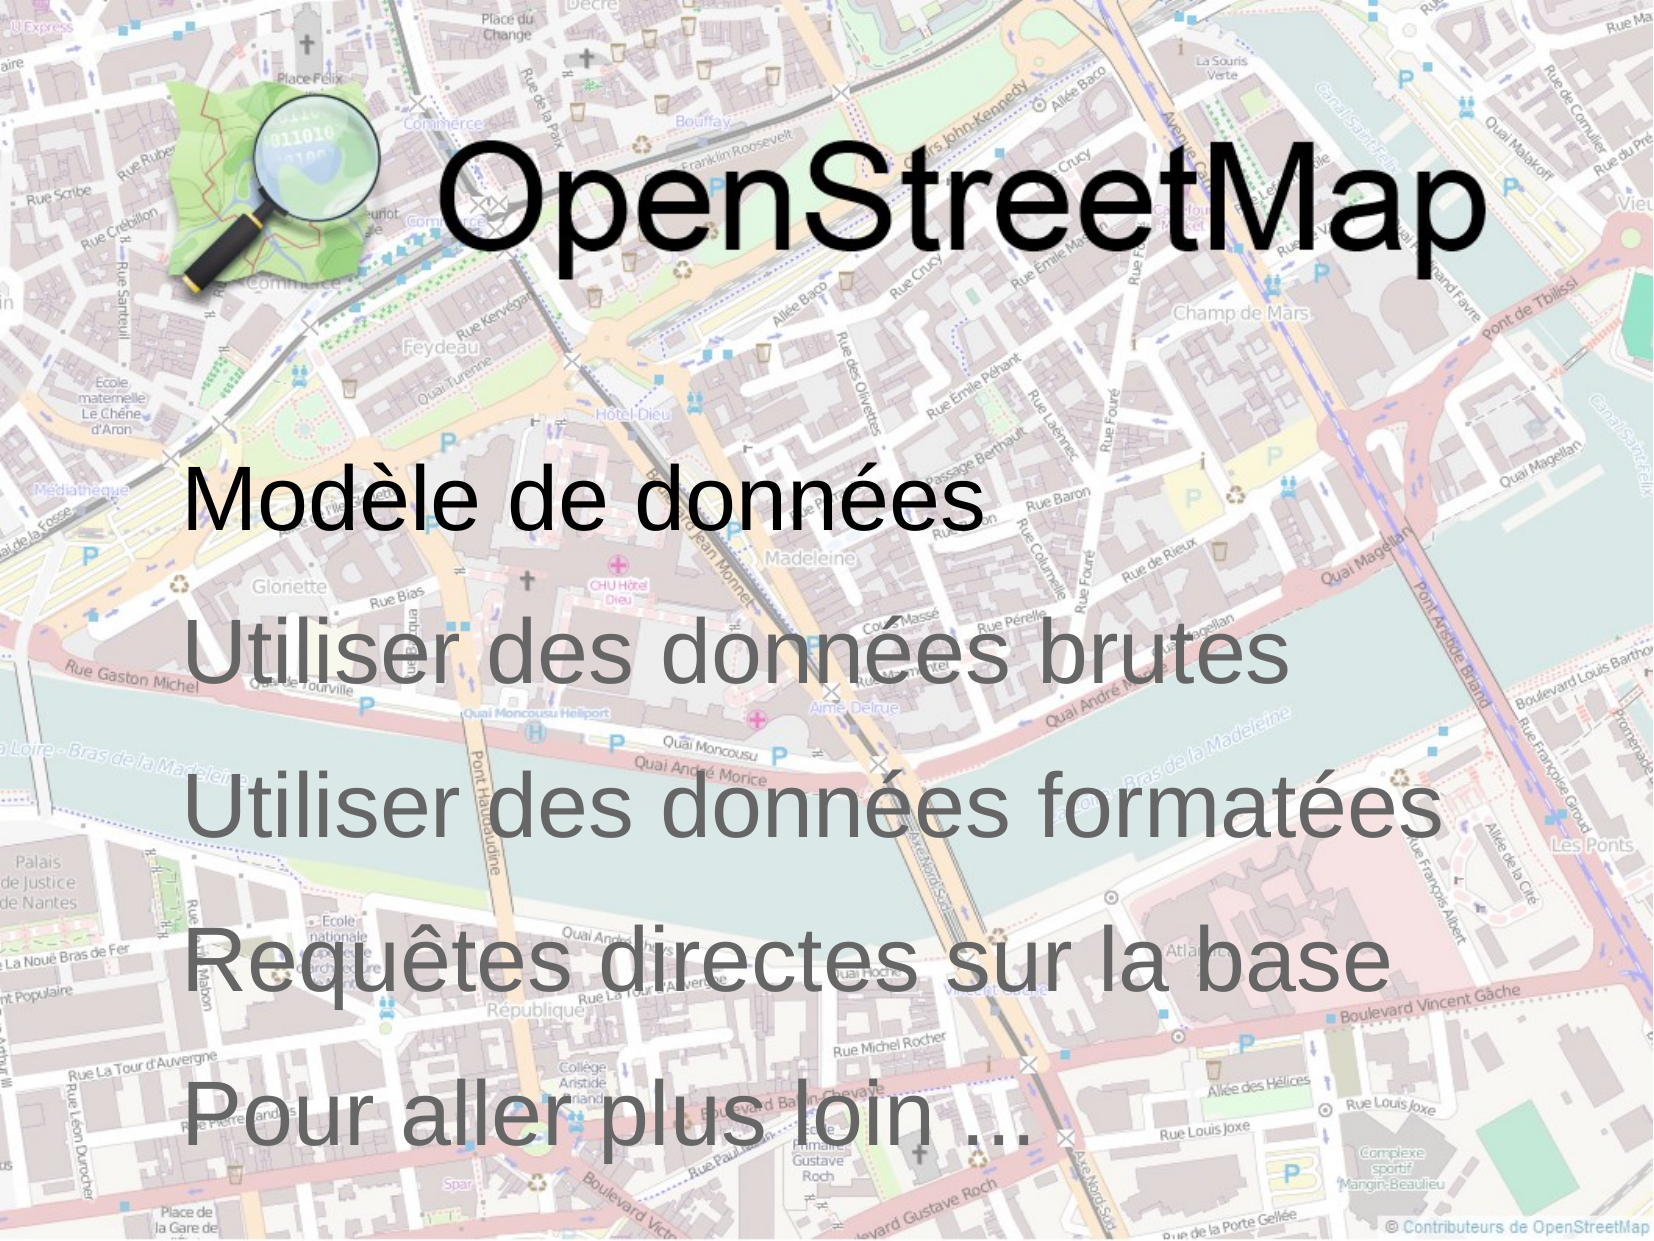

Modèle de données
Utiliser des données brutes
Utiliser des données formatées
Requêtes directes sur la base
Pour aller plus loin ...